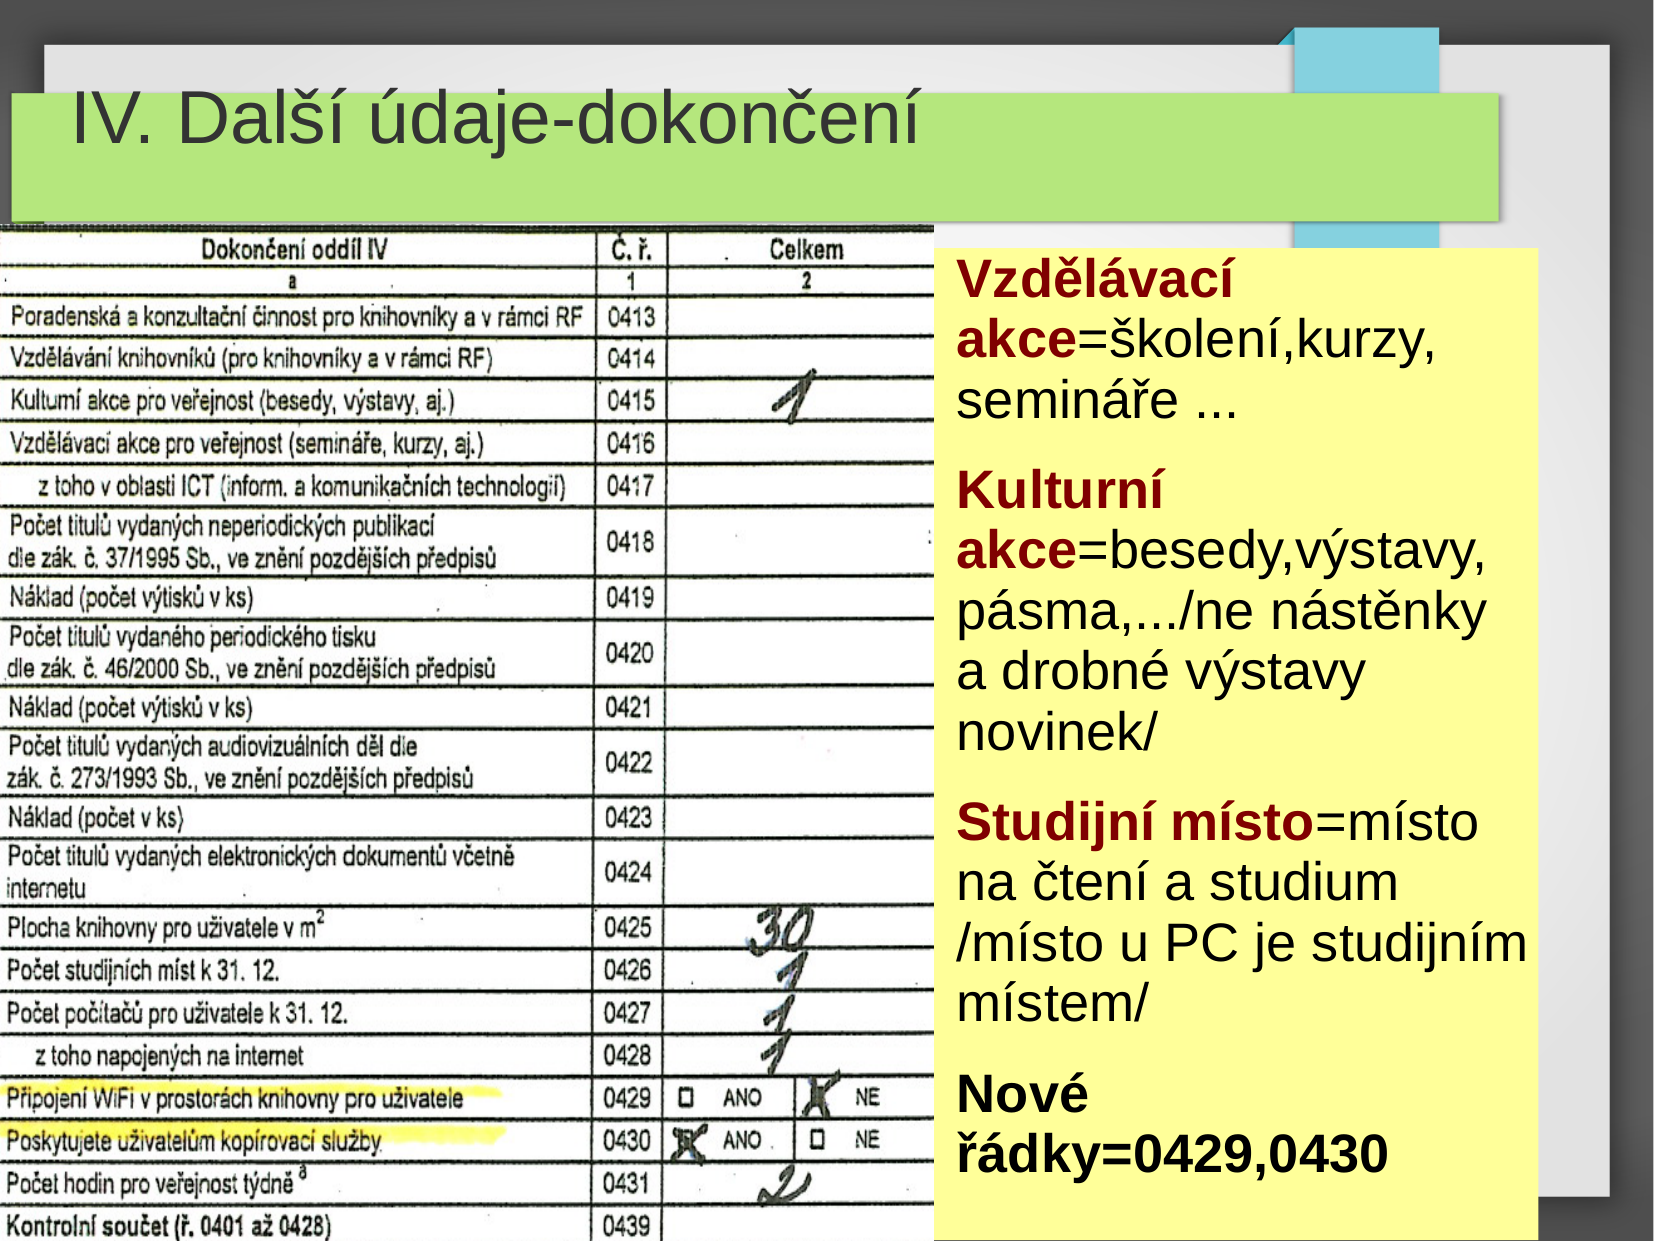

# IV. Další údaje-dokončení
Vzdělávací akce=školení,kurzy,
semináře ...
Kulturní akce=besedy,výstavy,
pásma,.../ne nástěnky
a drobné výstavy novinek/
Studijní místo=místo na čtení a studium /místo u PC je studijním místem/
Nové řádky=0429,0430